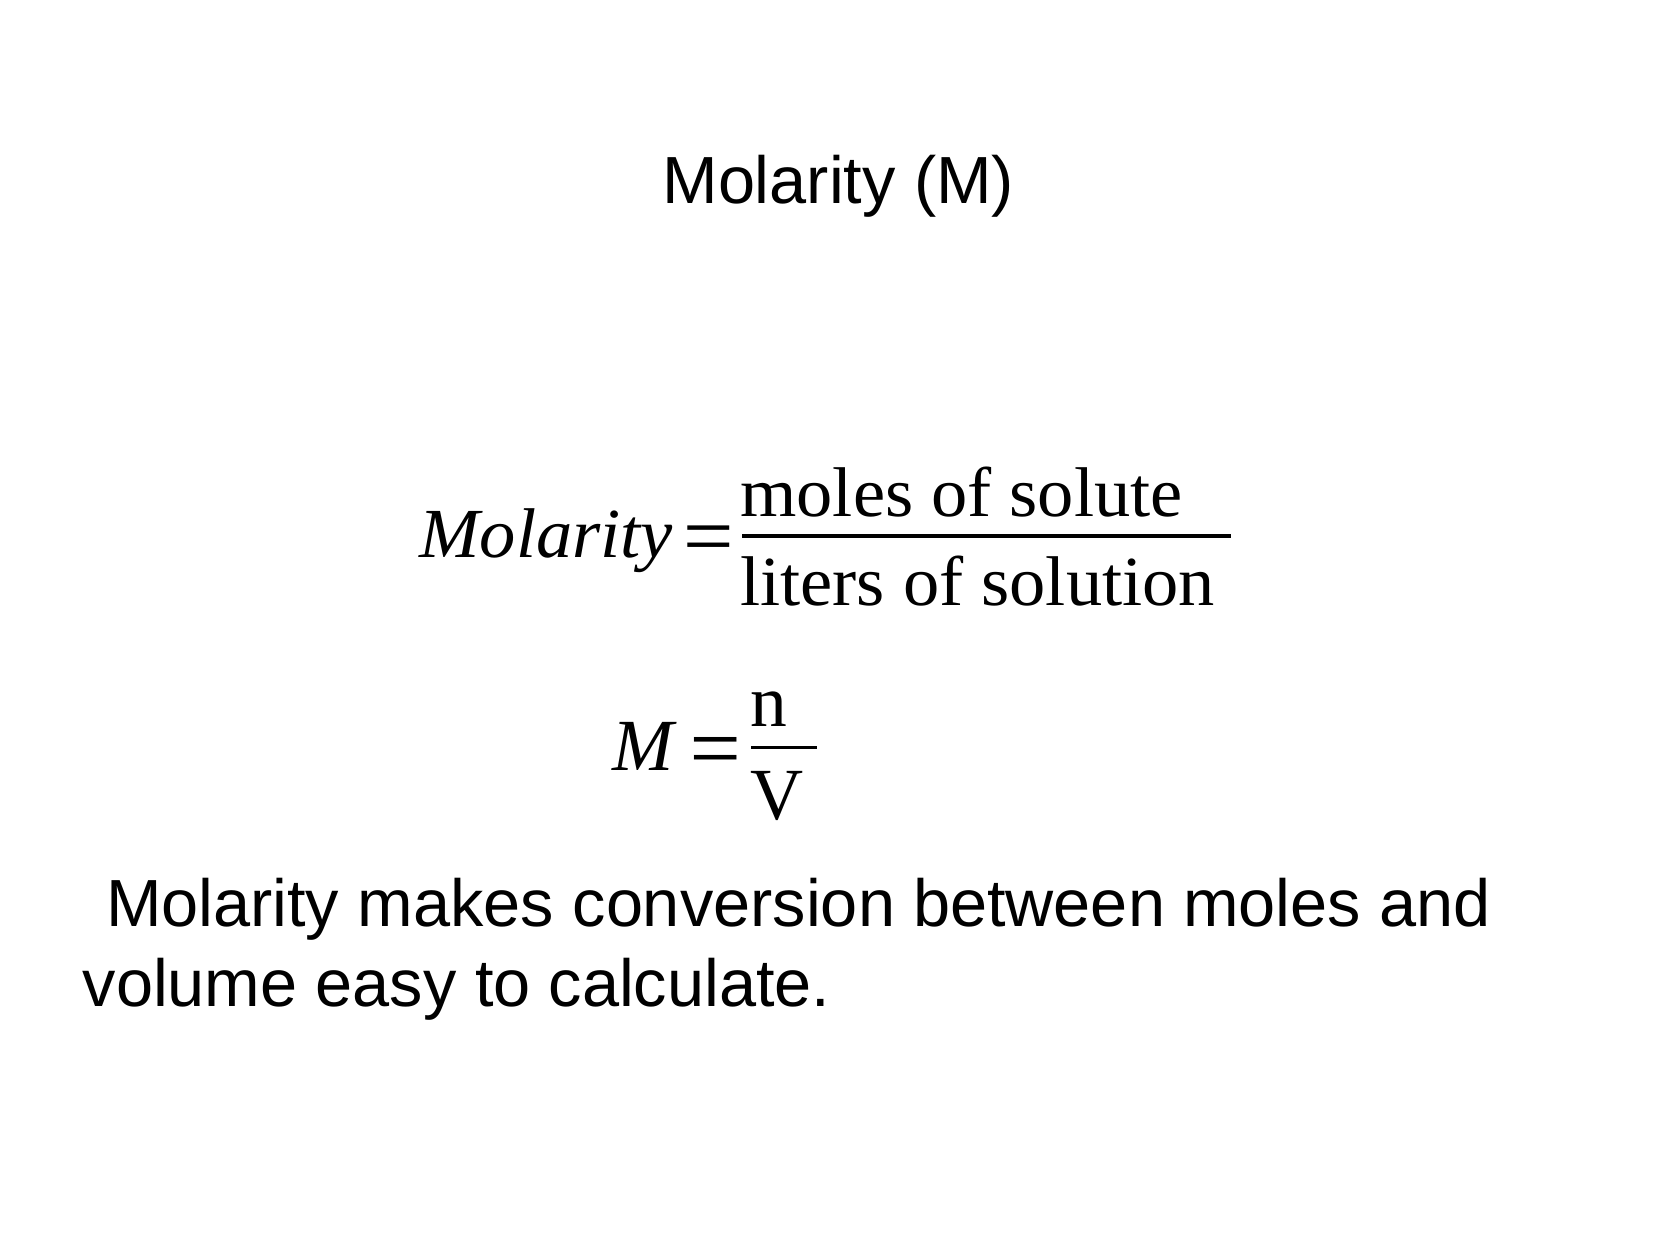

Molarity (M)
Molarity makes conversion between moles and volume easy to calculate.